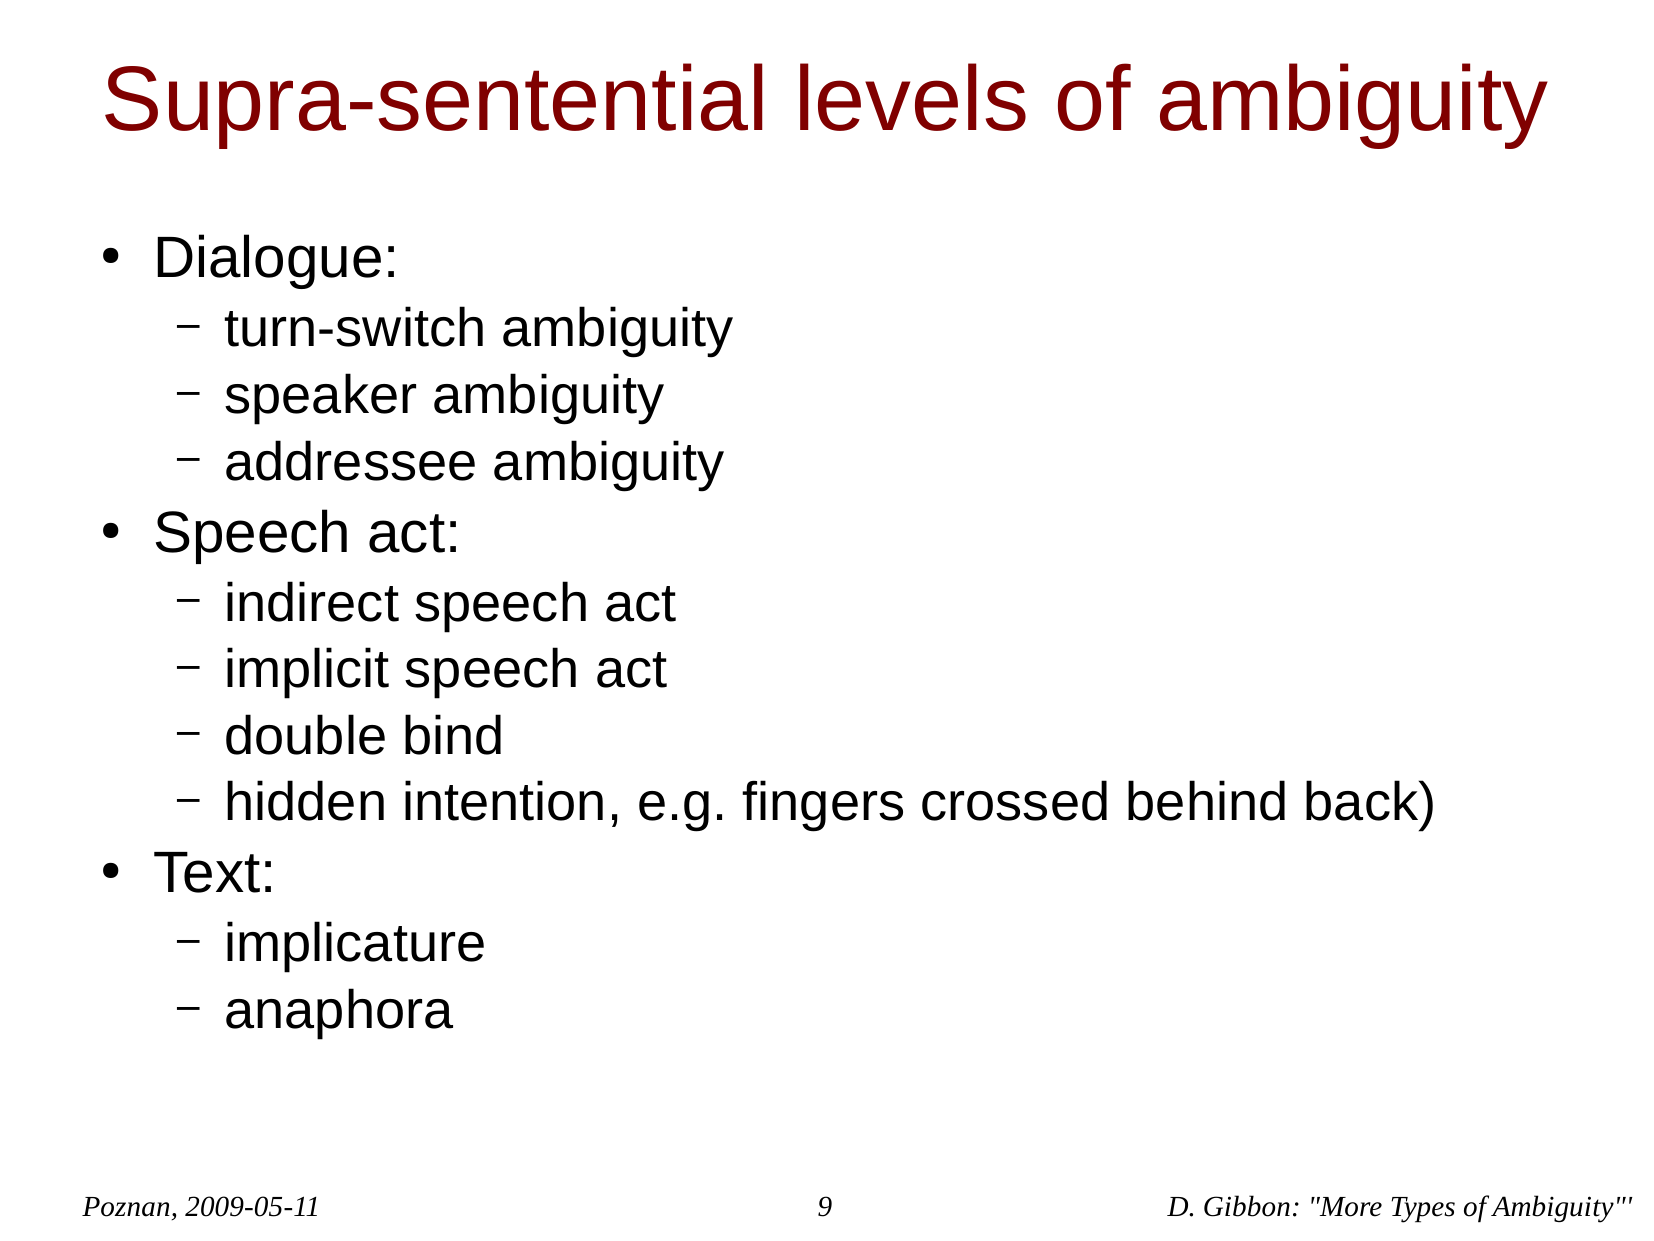

# Supra-sentential levels of ambiguity
Dialogue:
turn-switch ambiguity
speaker ambiguity
addressee ambiguity
Speech act:
indirect speech act
implicit speech act
double bind
hidden intention, e.g. fingers crossed behind back)
Text:
implicature
anaphora
Poznan, 2009-05-11
9
D. Gibbon: "More Types of Ambiguity"'